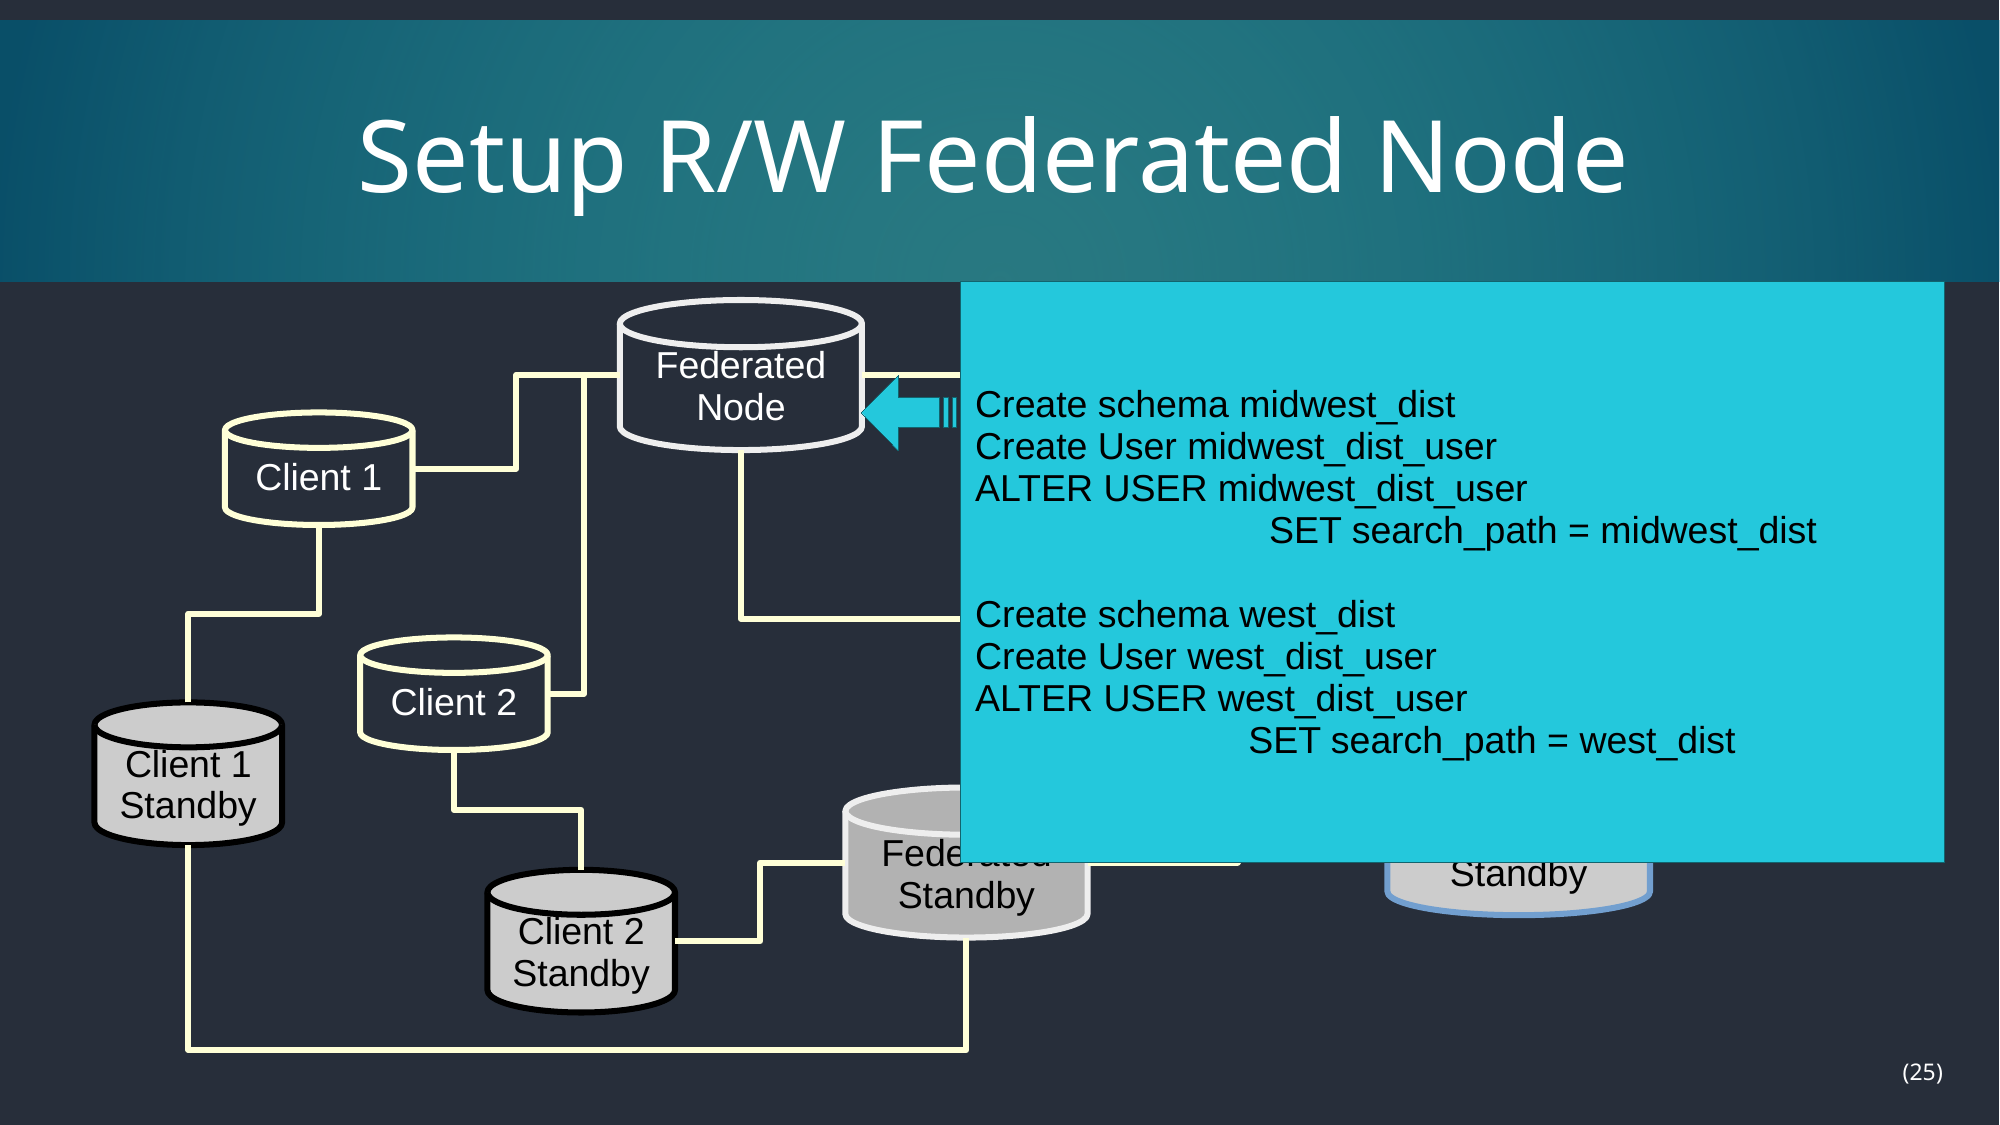

Setup R/W Federated Node
Create schema eastern_dist
Create User eastern_dist_user
ALTER USER eastern_dist_user
 SET search_path = eastern_dist
Create schema central_dist
Create User central_dist_user
ALTER USER central_dist_user
 SET search_path = central_dist
Create schema midwest_dist
Create User midwest_dist_user
ALTER USER midwest_dist_user
 SET search_path = midwest_dist
Create schema west_dist
Create User west_dist_user
ALTER USER west_dist_user
 SET search_path = west_dist
Federated
Node
Client 1
Multi-Tenant
Node
Client 2
Client 1
Standby
Multi-Tenant
Standby
Federated
Standby
Client 2
Standby